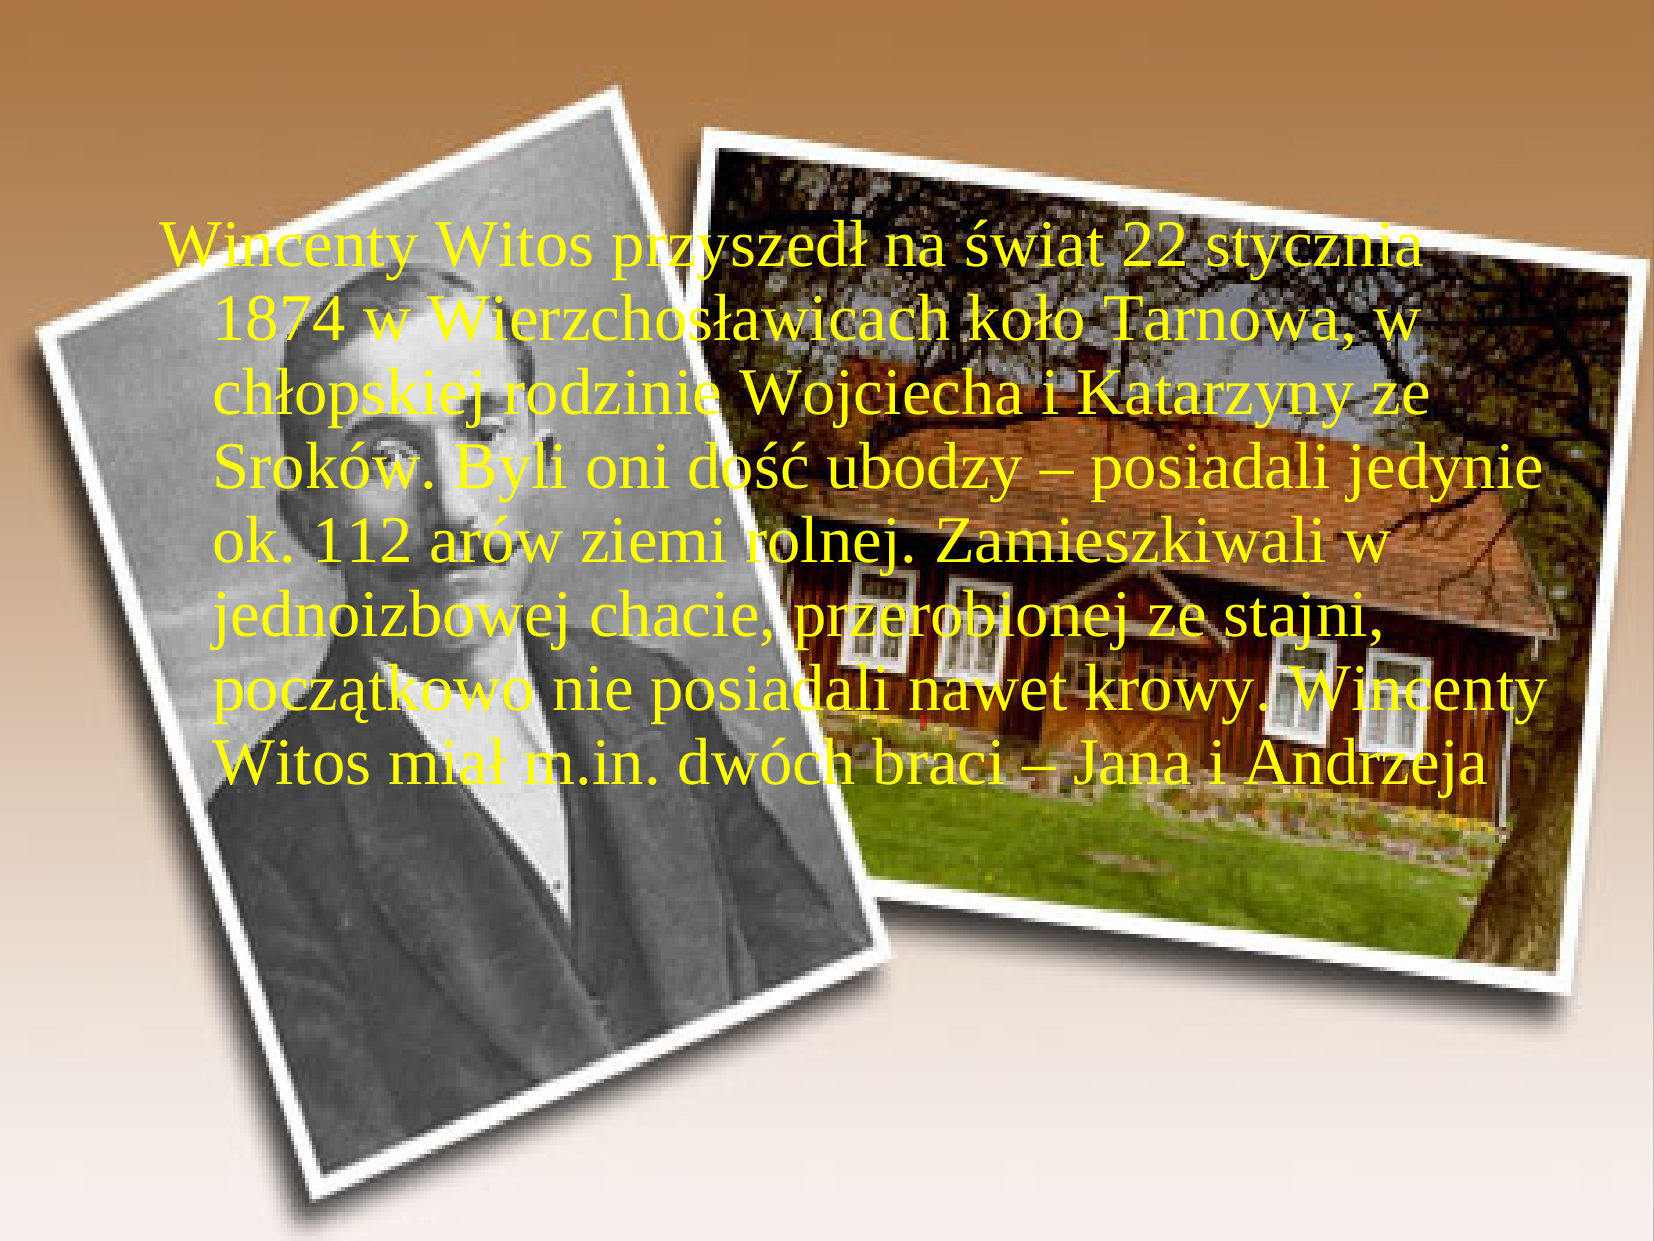

# Wincenty Witos przyszedł na świat 22 stycznia 1874 w Wierzchosławicach koło Tarnowa, w chłopskiej rodzinie Wojciecha i Katarzyny ze Sroków. Byli oni dość ubodzy – posiadali jedynie ok. 112 arów ziemi rolnej. Zamieszkiwali w jednoizbowej chacie, przerobionej ze stajni, początkowo nie posiadali nawet krowy. Wincenty Witos miał m.in. dwóch braci – Jana i Andrzeja